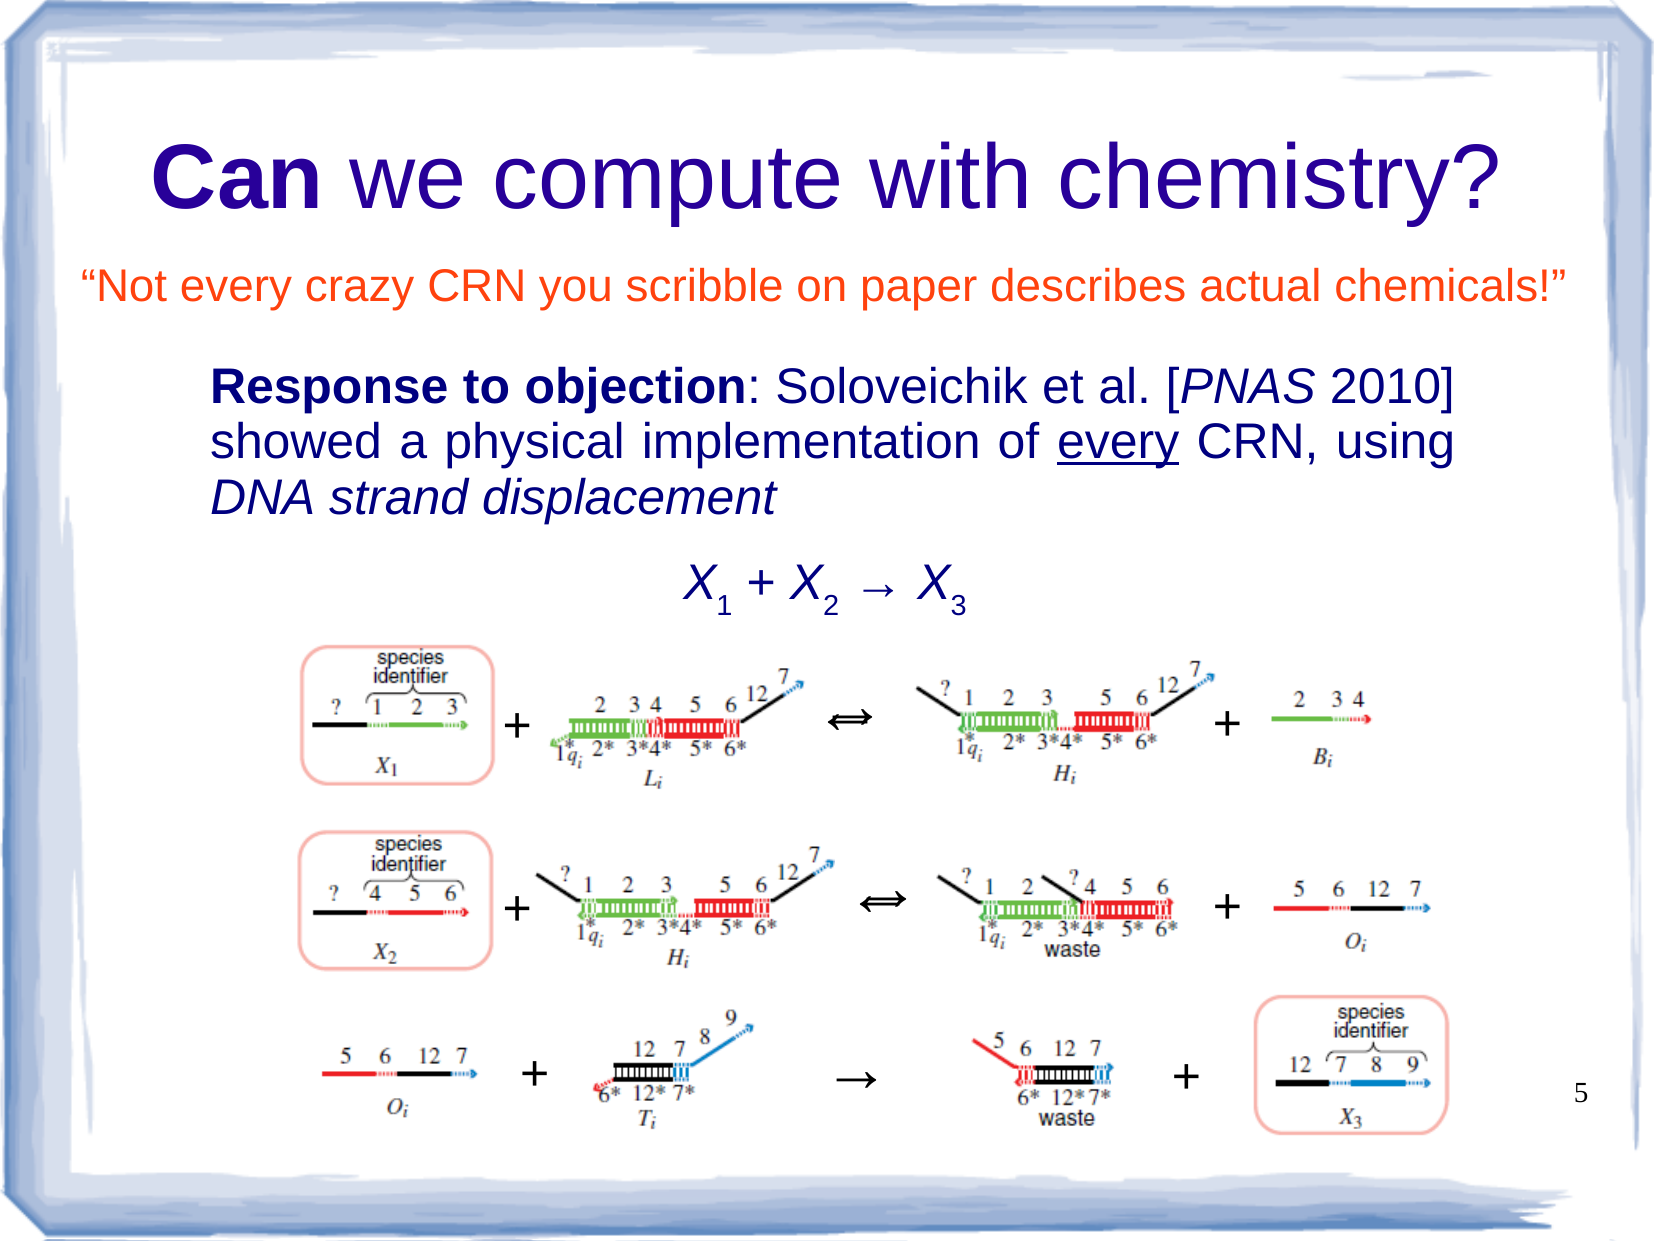

# Can we compute with chemistry?
“Not every crazy CRN you scribble on paper describes actual chemicals!”
Response to objection: Soloveichik et al. [PNAS 2010] showed a physical implementation of every CRN, using DNA strand displacement
X1 + X2 → X3
→
→
+
+
→
→
+
+
→
+
+
5